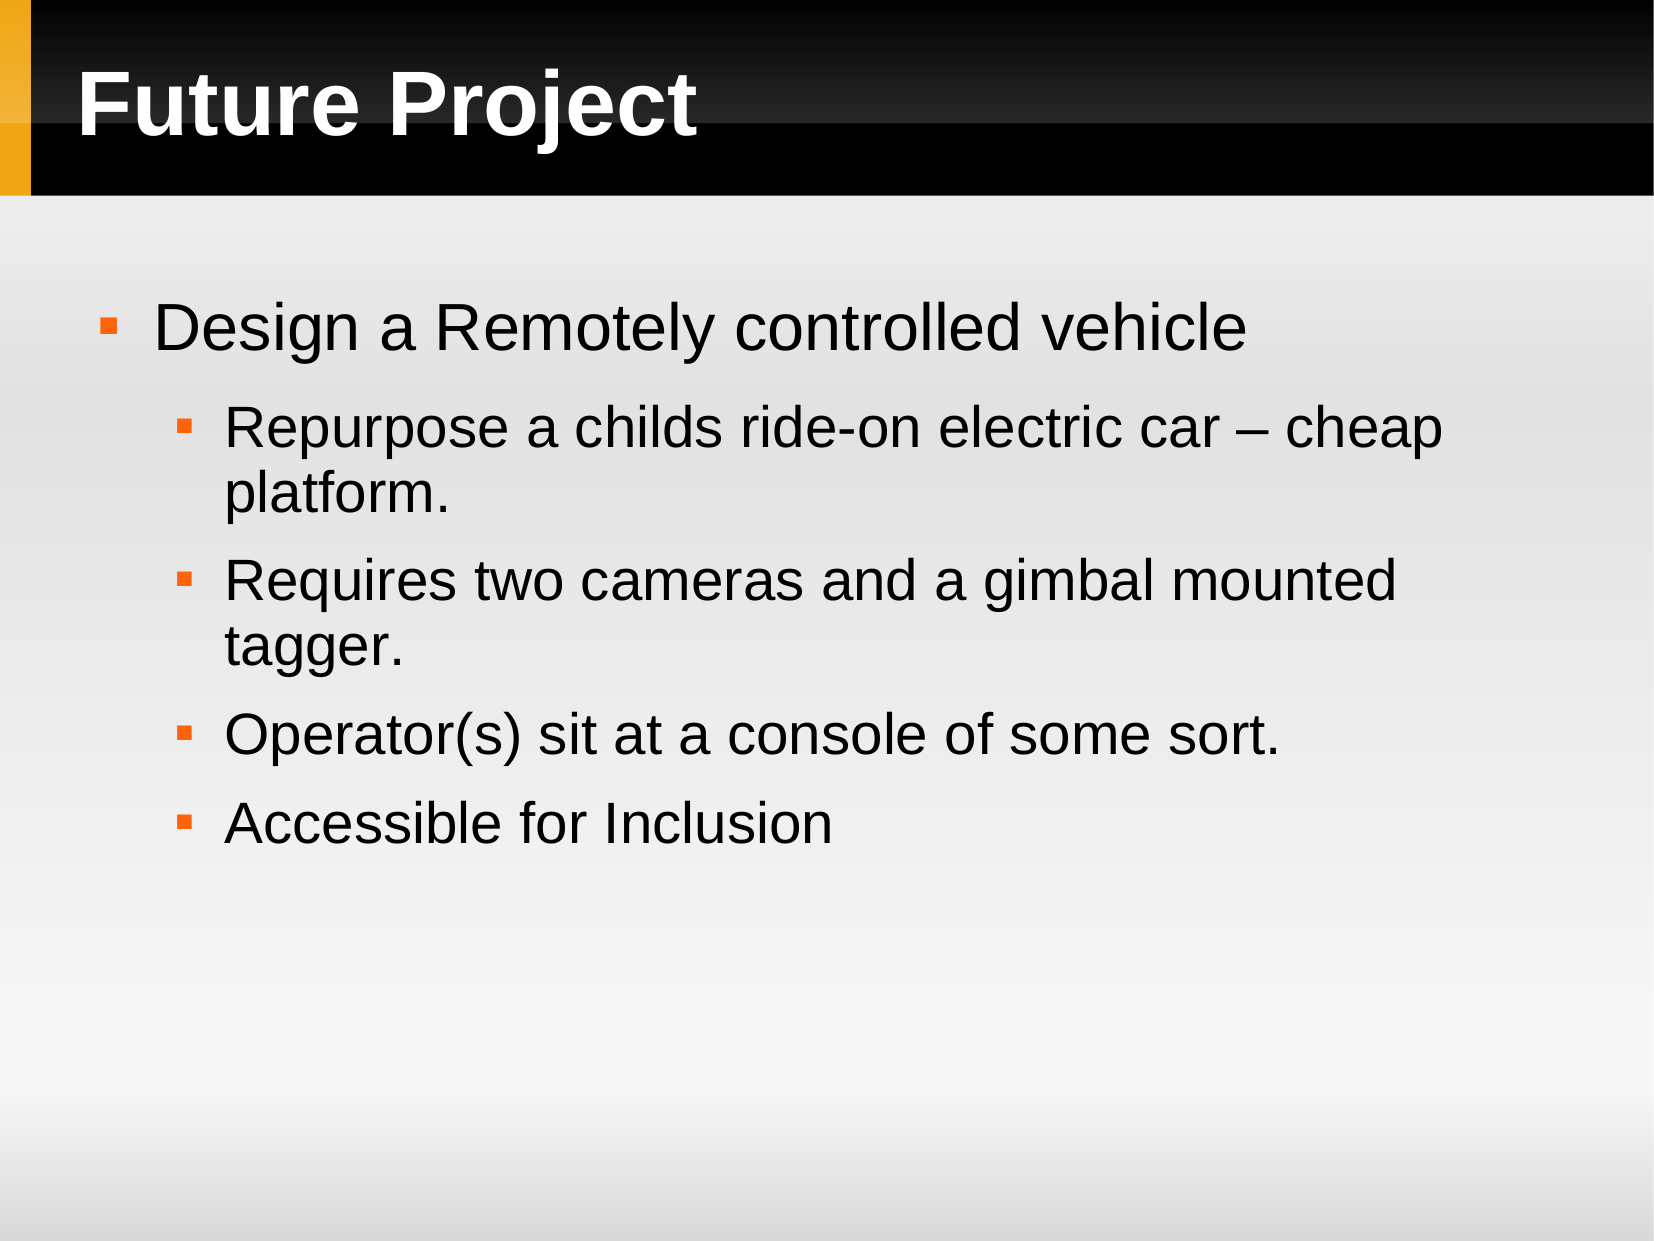

# Future Project
Design a Remotely controlled vehicle
Repurpose a childs ride-on electric car – cheap platform.
Requires two cameras and a gimbal mounted tagger.
Operator(s) sit at a console of some sort.
Accessible for Inclusion